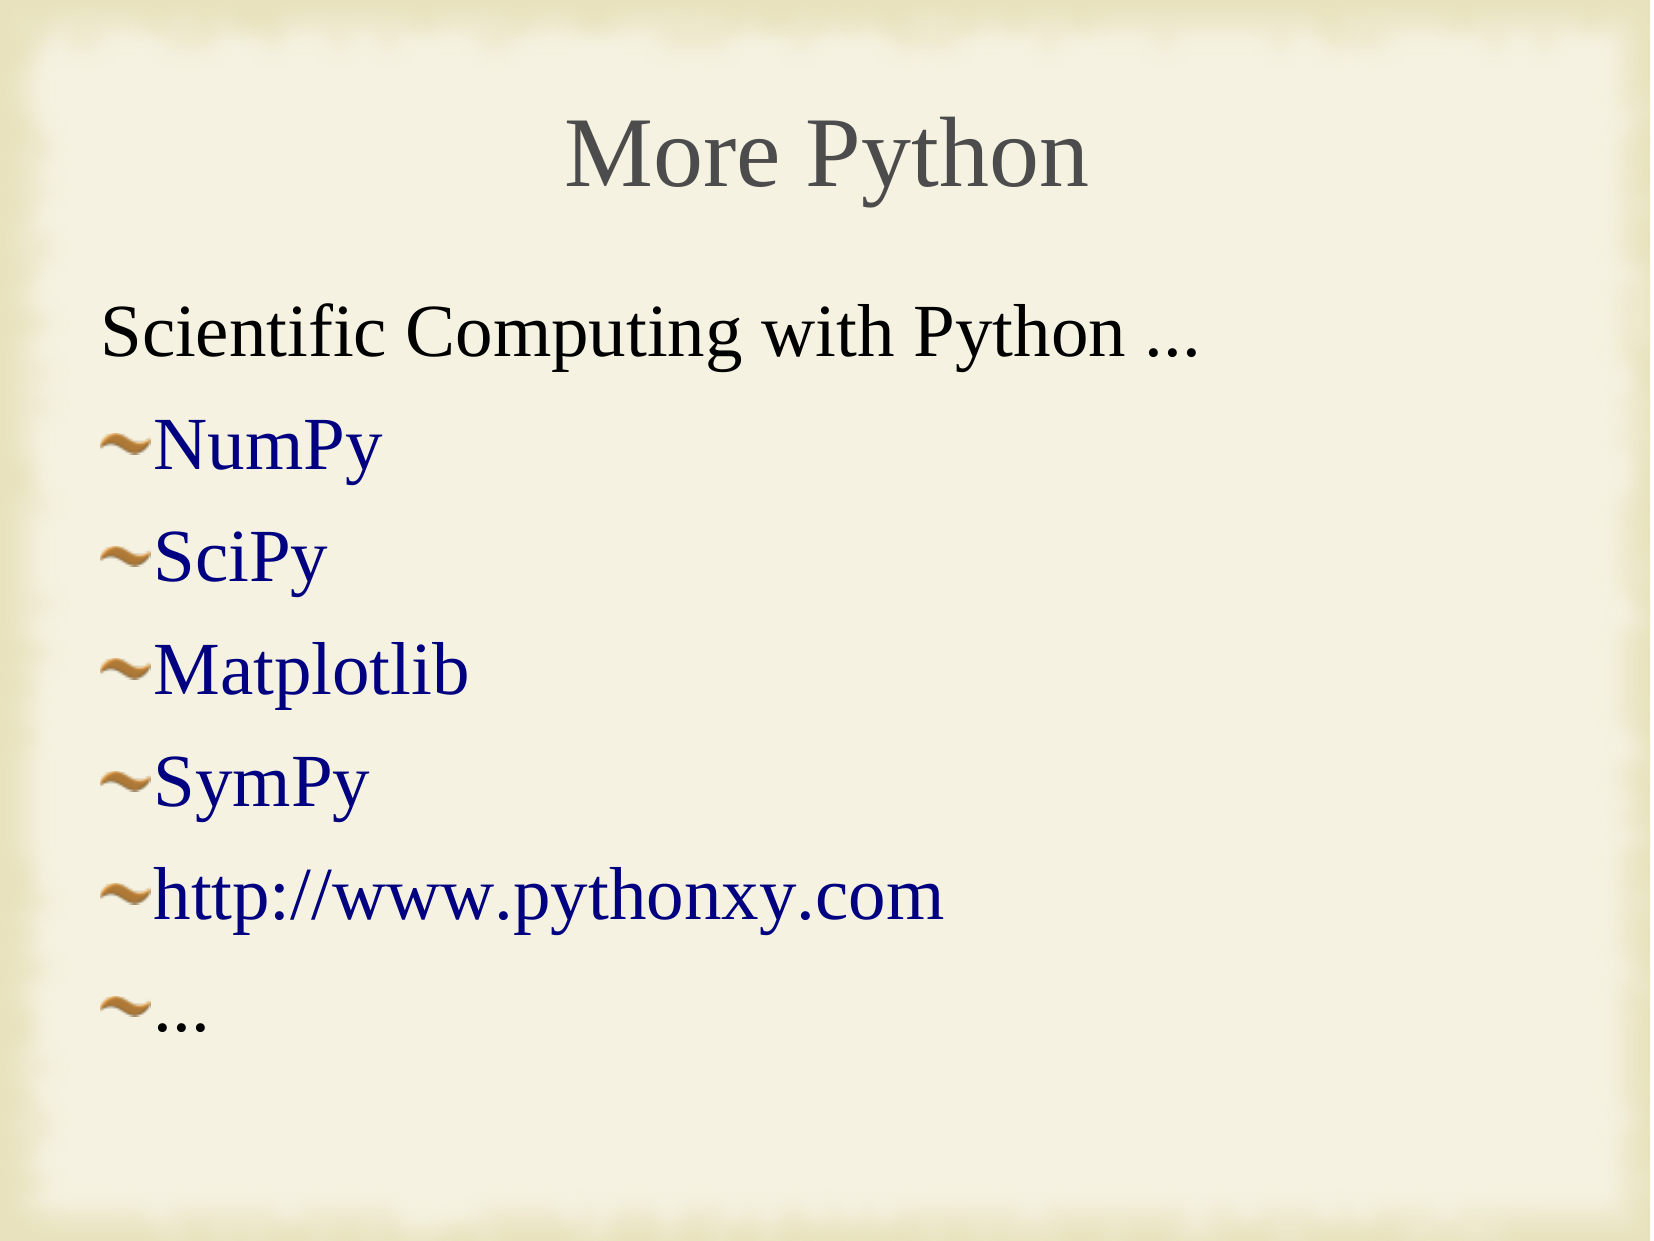

# More Python
Scientific Computing with Python ...
NumPy
SciPy
Matplotlib
SymPy
http://www.pythonxy.com
...